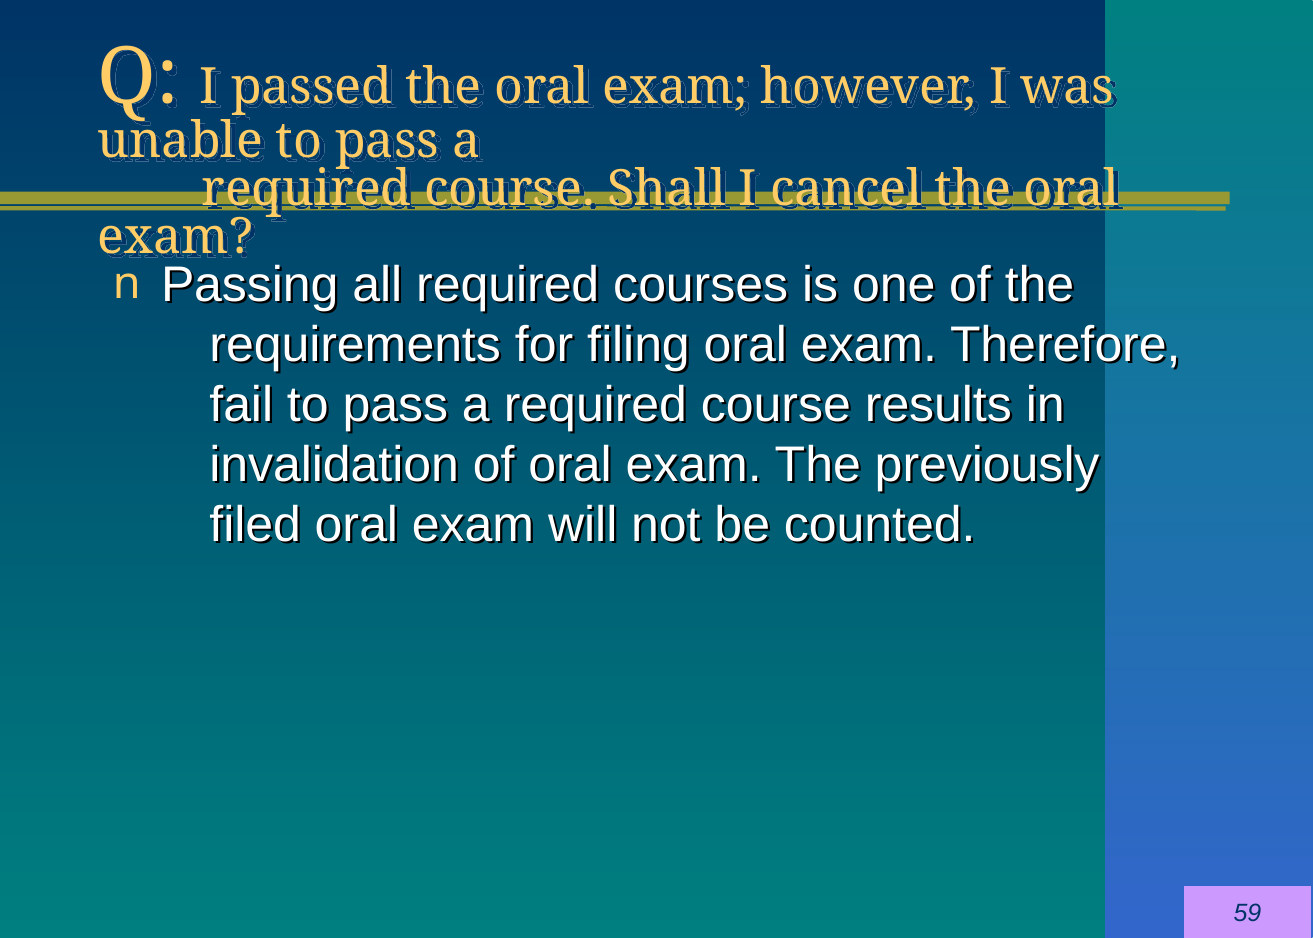

Q: I passed the oral exam; however, I was unable to pass a
 required course. Shall I cancel the oral exam?
# Passing all required courses is one of the requirements for filing oral exam. Therefore, fail to pass a required course results in invalidation of oral exam. The previously filed oral exam will not be counted.
59